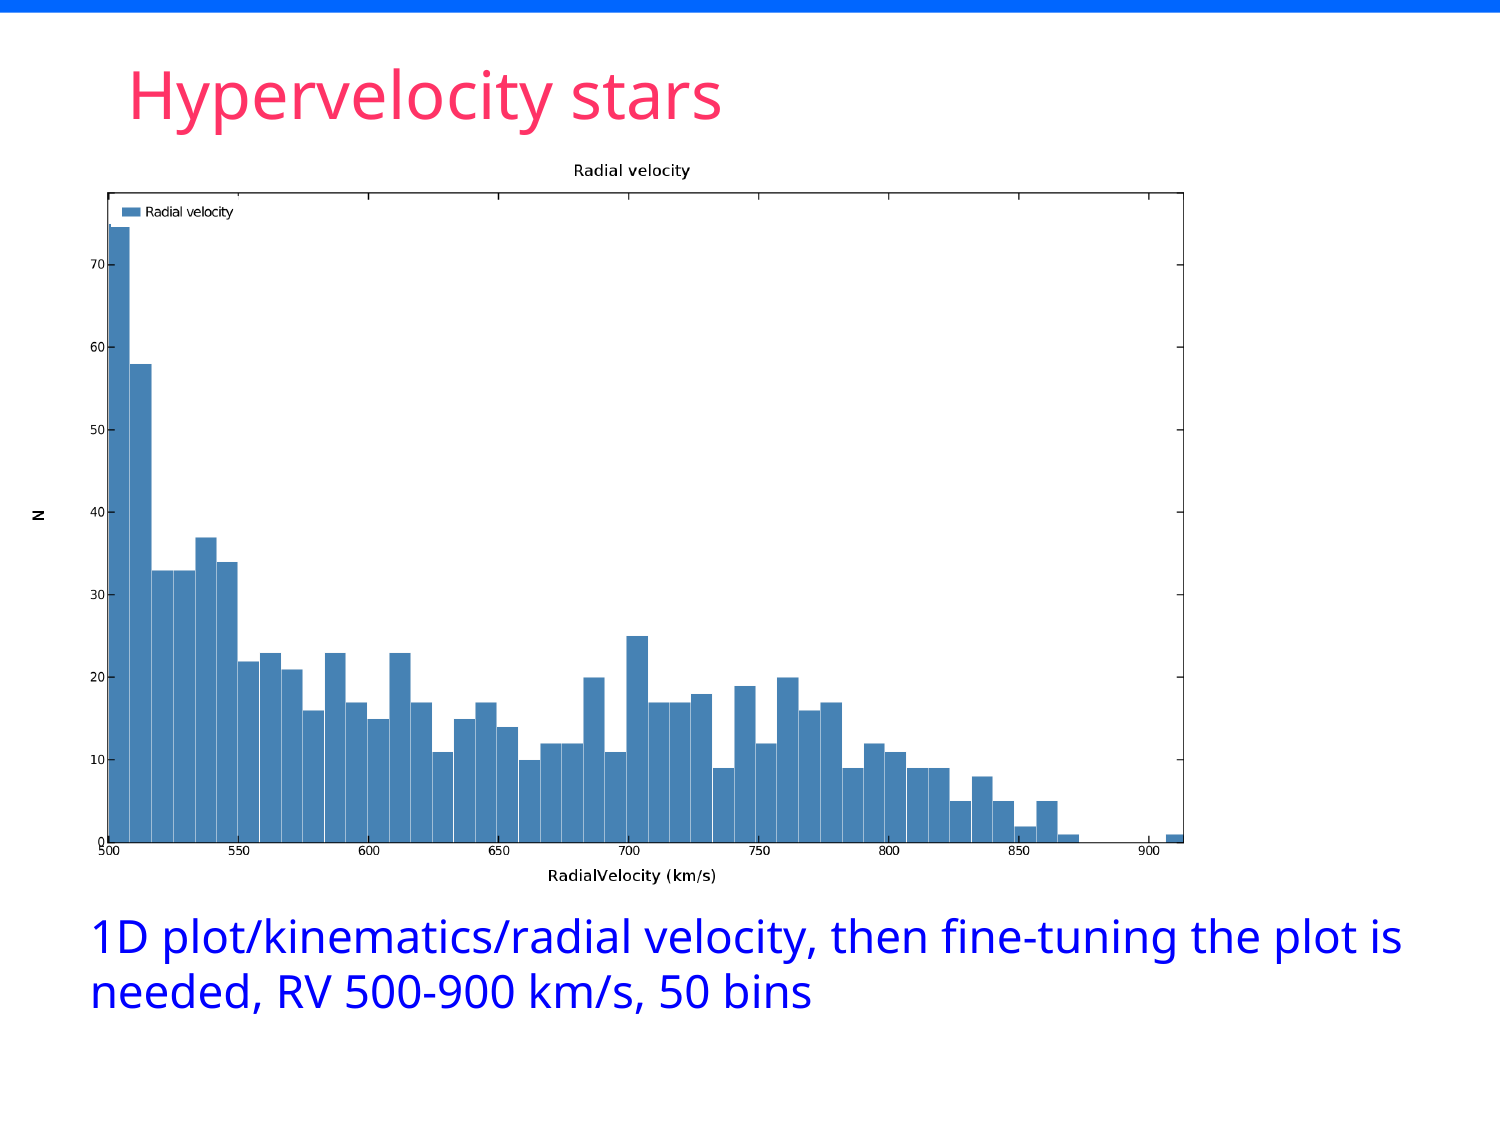

Hypervelocity stars
1D plot/kinematics/radial velocity, then fine-tuning the plot is needed, RV 500-900 km/s, 50 bins
63